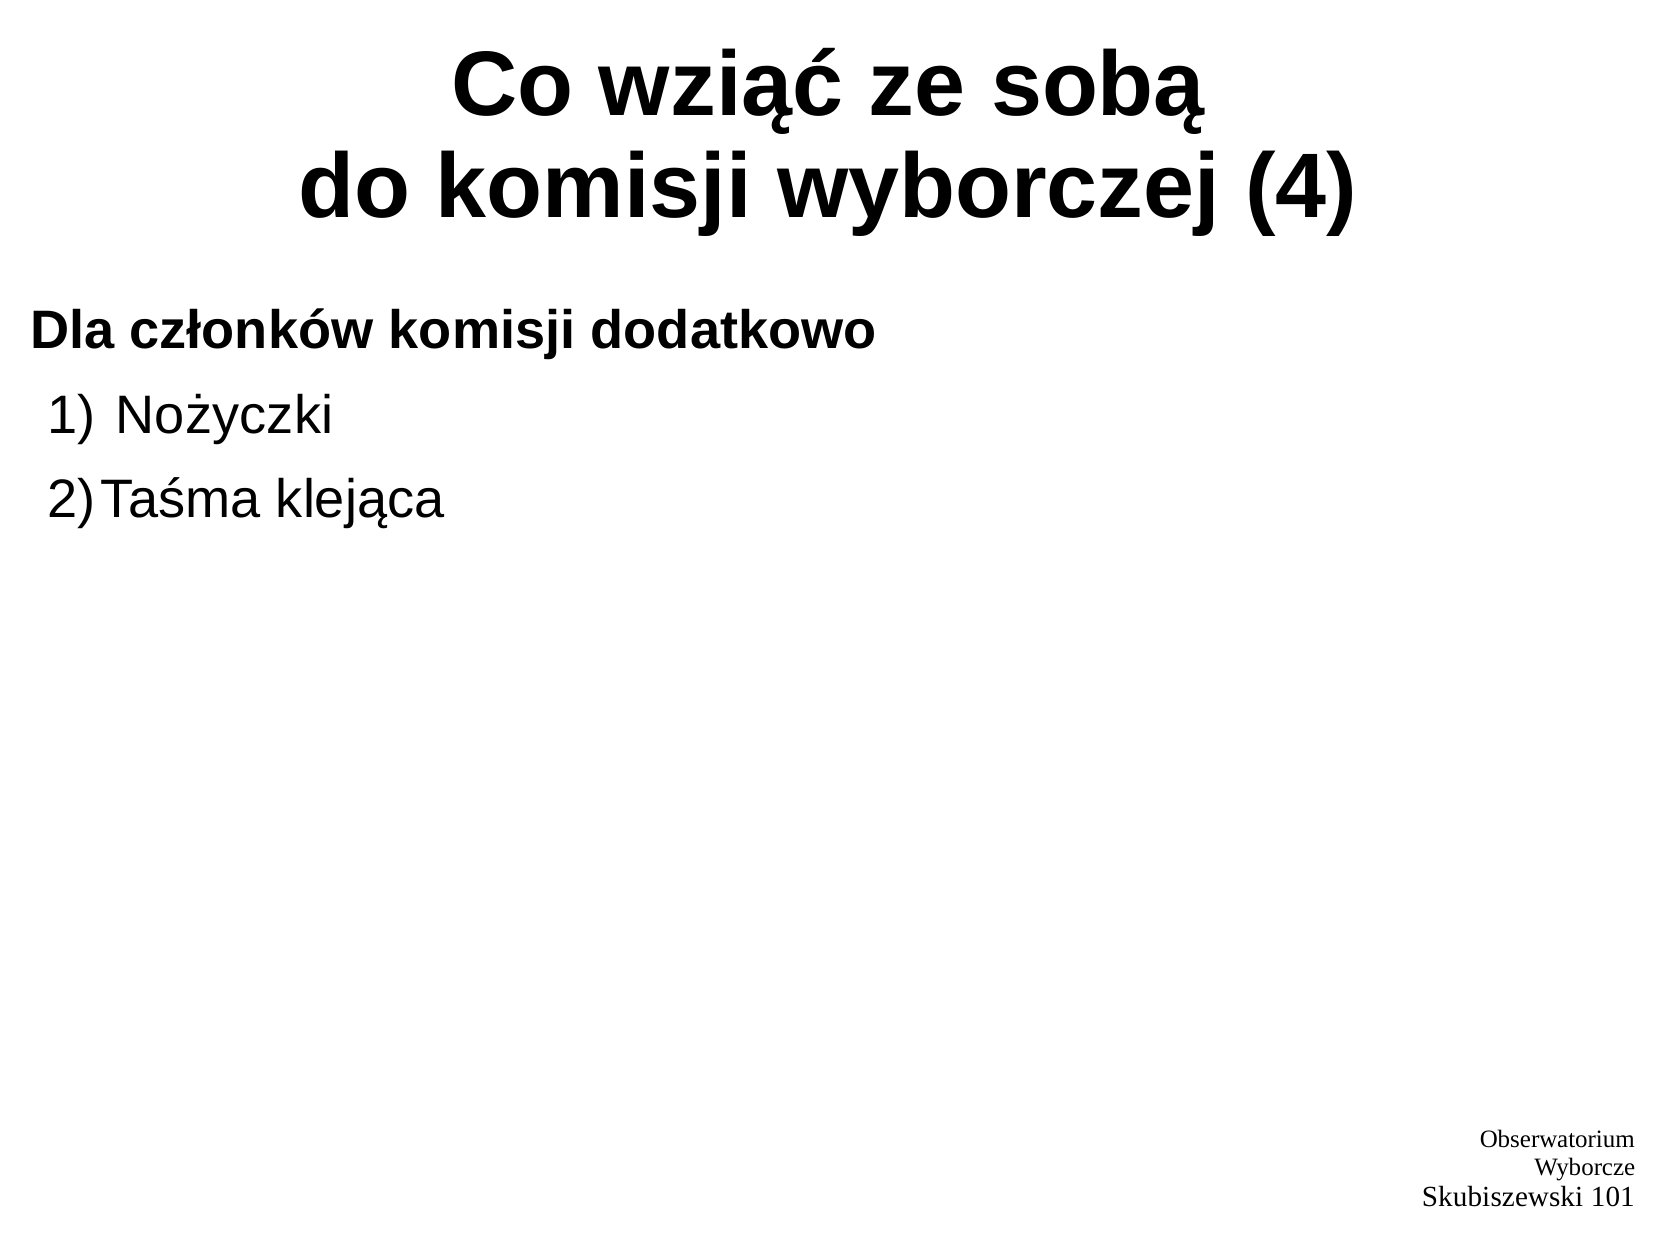

# Co wziąć ze sobą do komisji wyborczej (4)
Dla członków komisji dodatkowo
 Nożyczki
Taśma klejąca
101